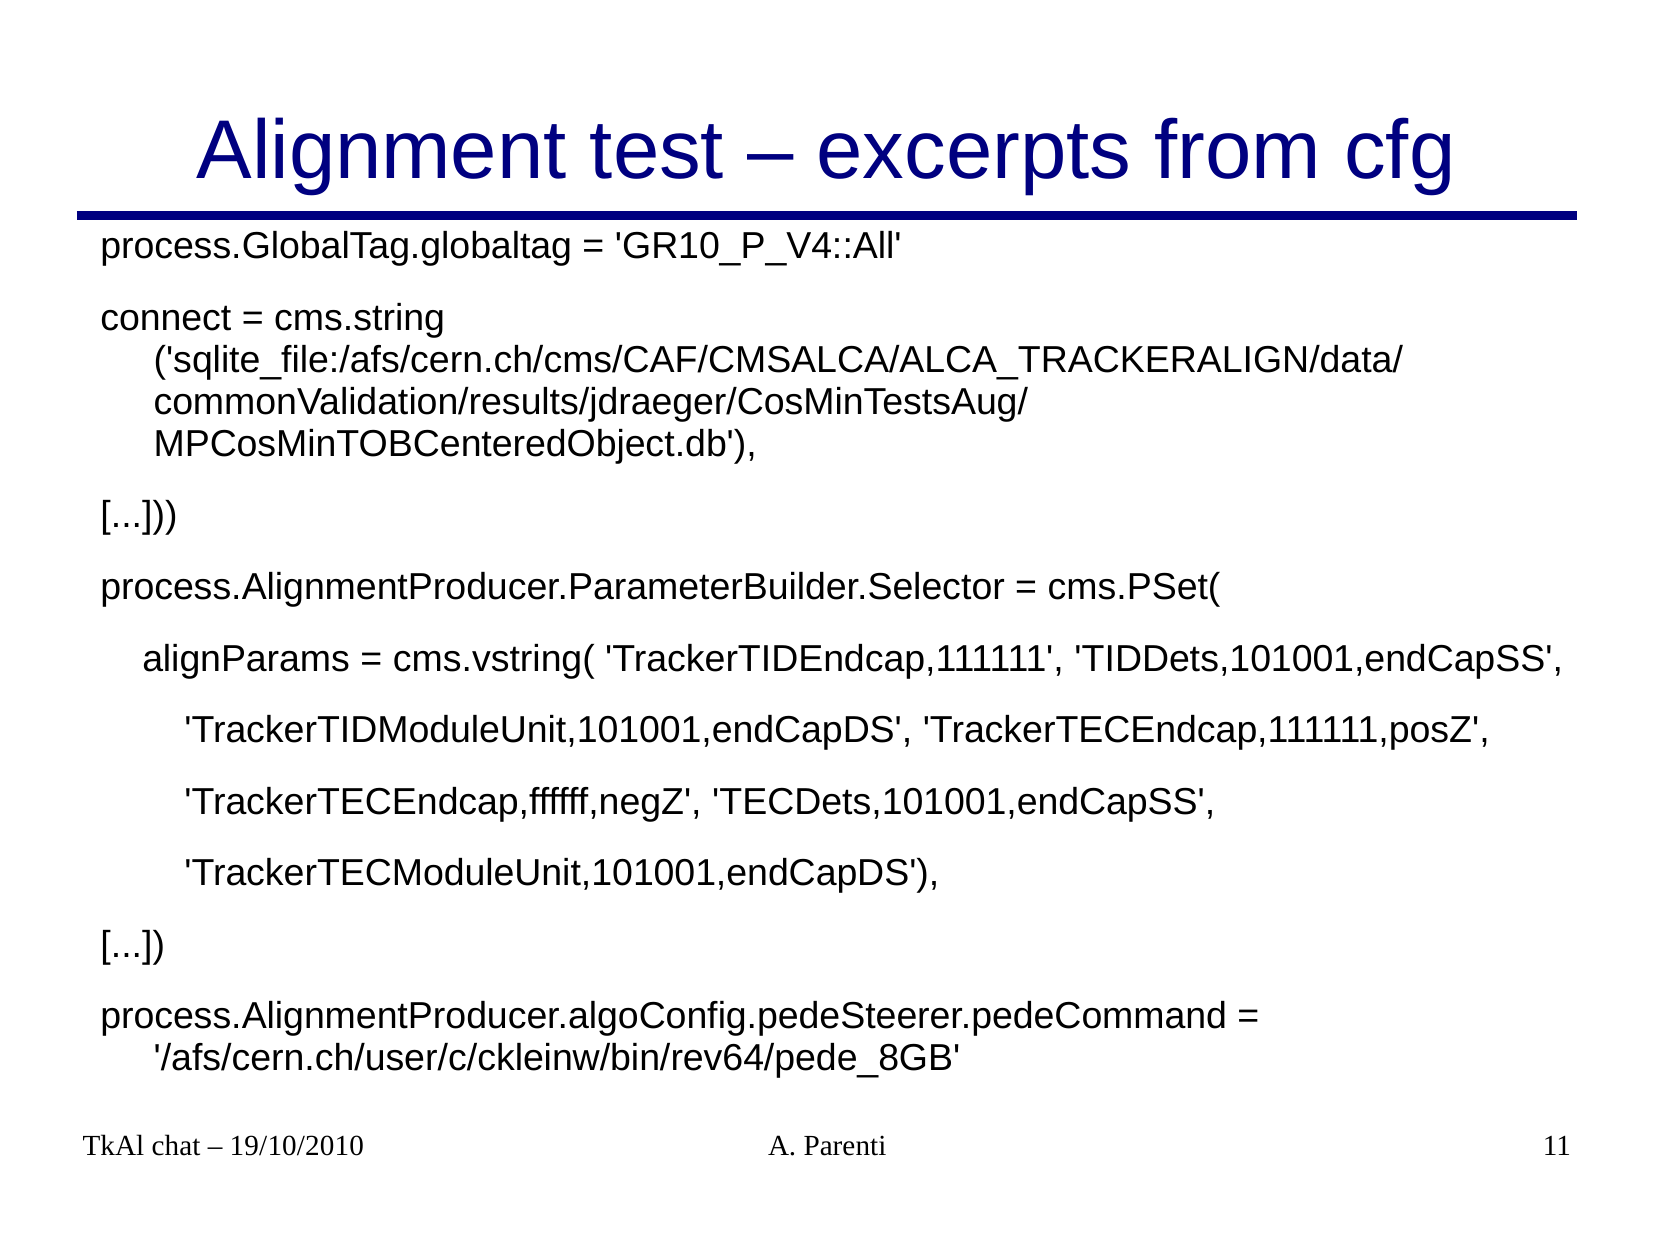

# Alignment test – excerpts from cfg
process.GlobalTag.globaltag = 'GR10_P_V4::All'
connect = cms.string ('sqlite_file:/afs/cern.ch/cms/CAF/CMSALCA/ALCA_TRACKERALIGN/data/commonValidation/results/jdraeger/CosMinTestsAug/MPCosMinTOBCenteredObject.db'),
[...]))
process.AlignmentProducer.ParameterBuilder.Selector = cms.PSet(
 alignParams = cms.vstring( 'TrackerTIDEndcap,111111', 'TIDDets,101001,endCapSS',
 'TrackerTIDModuleUnit,101001,endCapDS', 'TrackerTECEndcap,111111,posZ',
 'TrackerTECEndcap,ffffff,negZ', 'TECDets,101001,endCapSS',
 'TrackerTECModuleUnit,101001,endCapDS'),
[...])
process.AlignmentProducer.algoConfig.pedeSteerer.pedeCommand = '/afs/cern.ch/user/c/ckleinw/bin/rev64/pede_8GB'
11